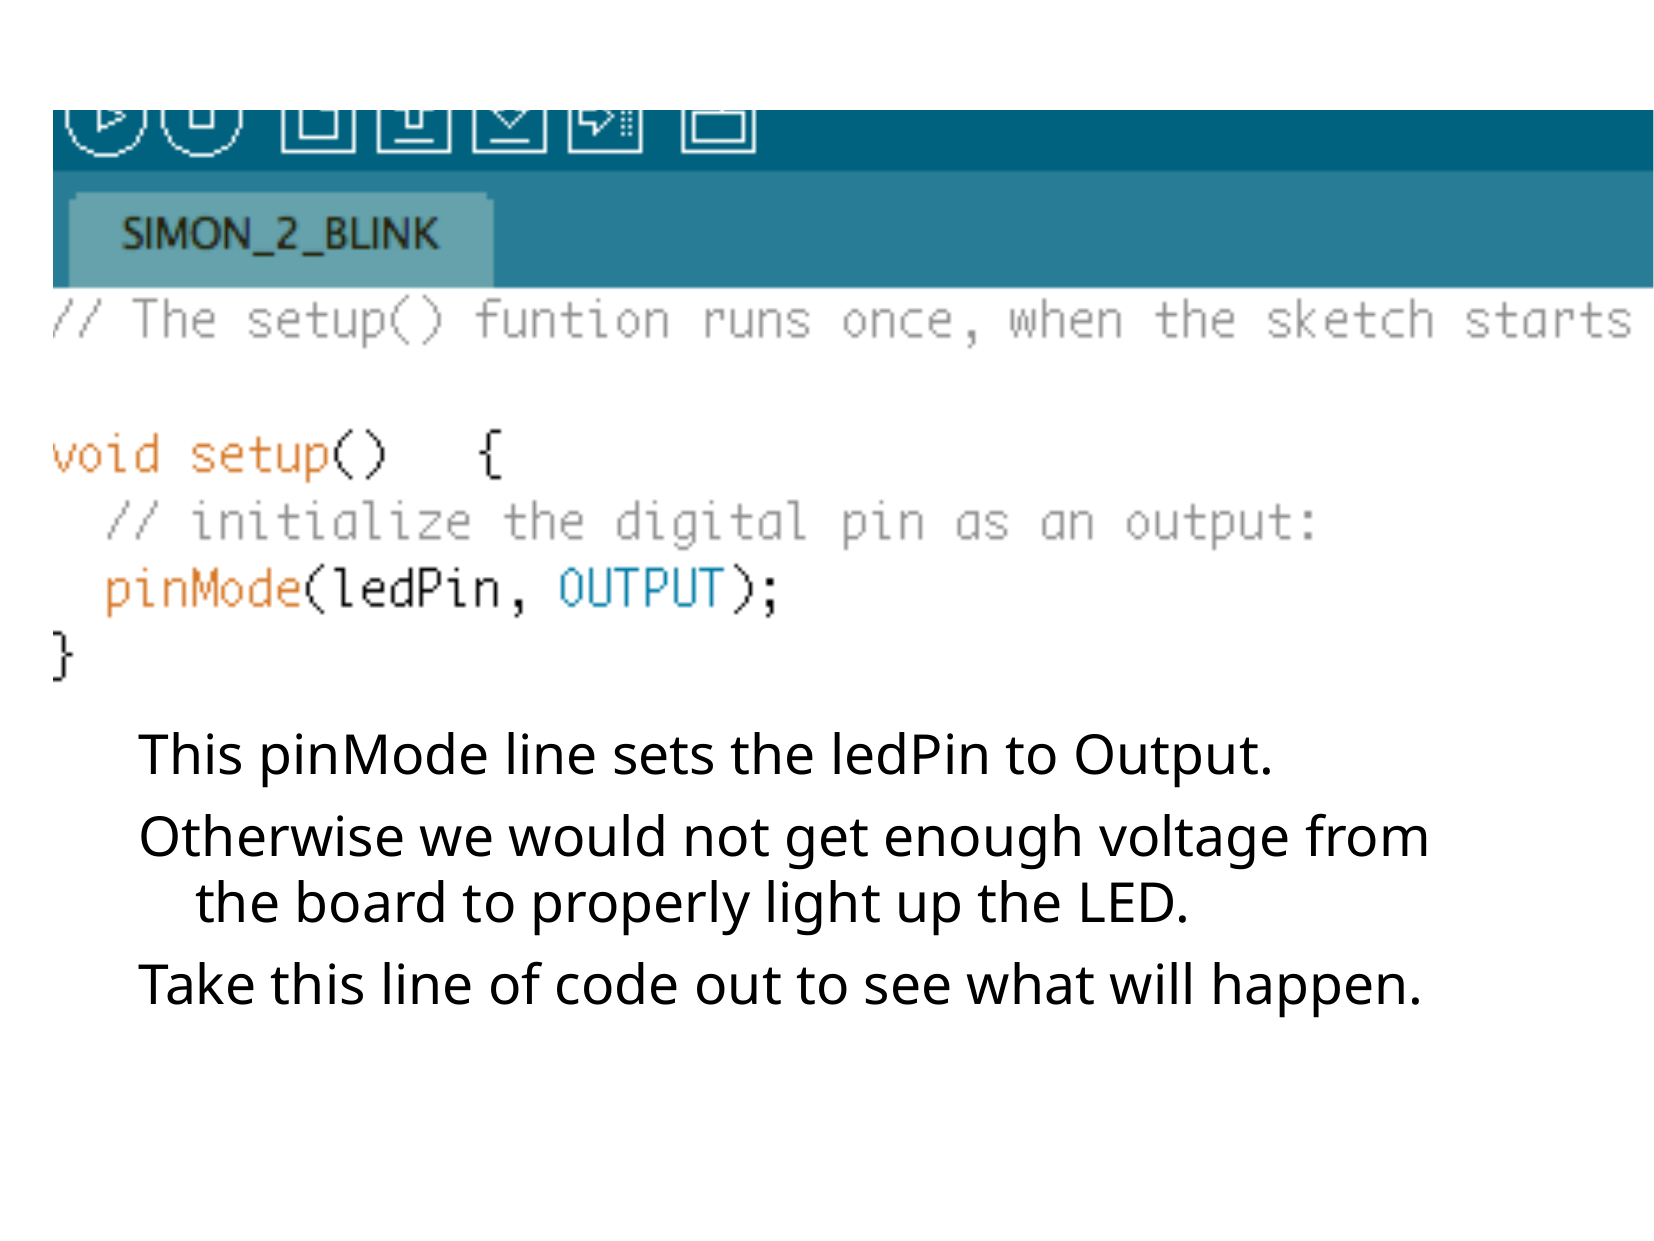

This pinMode line sets the ledPin to Output.
Otherwise we would not get enough voltage from the board to properly light up the LED.
Take this line of code out to see what will happen.